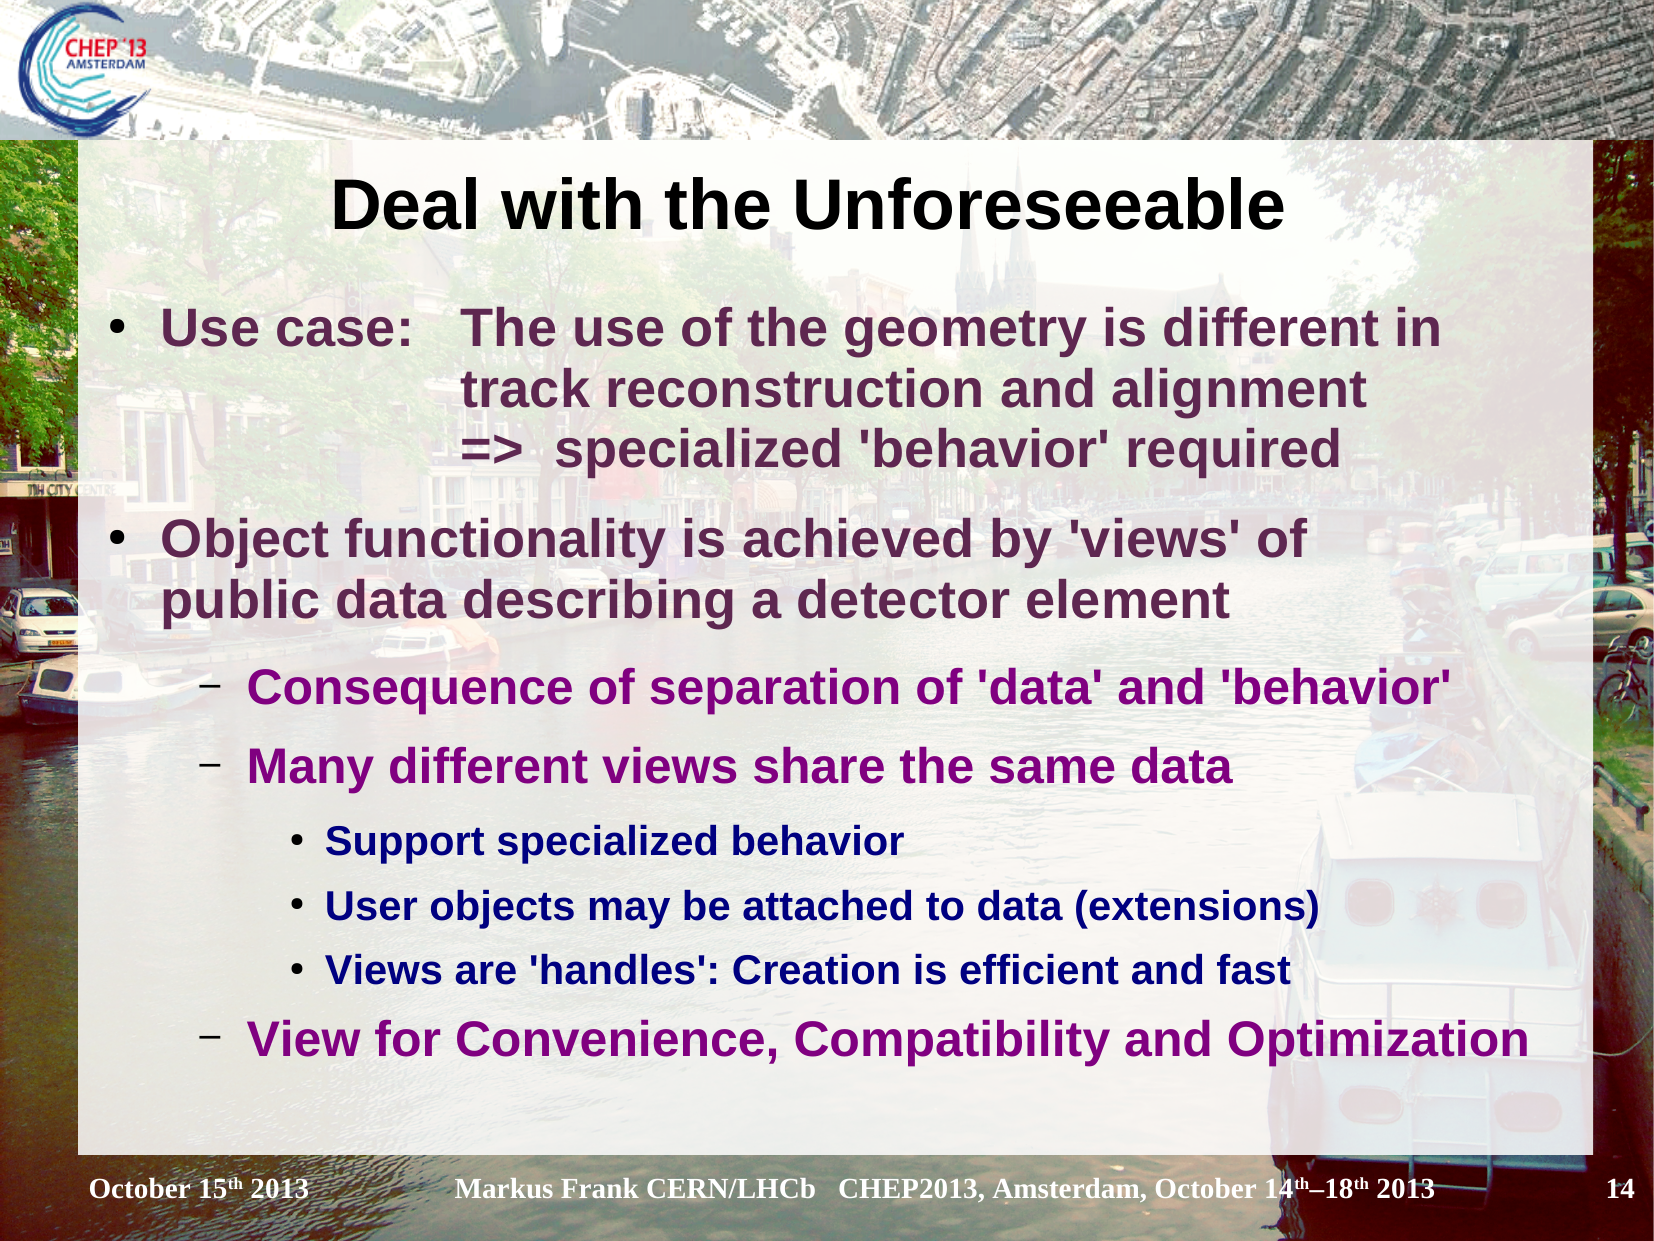

# Deal with the Unforeseeable
Use case:	The use of the geometry is different in
			 	track reconstruction and alignment
			 	=> specialized 'behavior' required
Object functionality is achieved by 'views' of
public data describing a detector element
Consequence of separation of 'data' and 'behavior'
Many different views share the same data
Support specialized behavior
User objects may be attached to data (extensions)
Views are 'handles': Creation is efficient and fast
View for Convenience, Compatibility and Optimization
1-2 October 2013
CLIC Detector and Physics Collaboration Meeting, Markus Frank CERN/LHCb
14